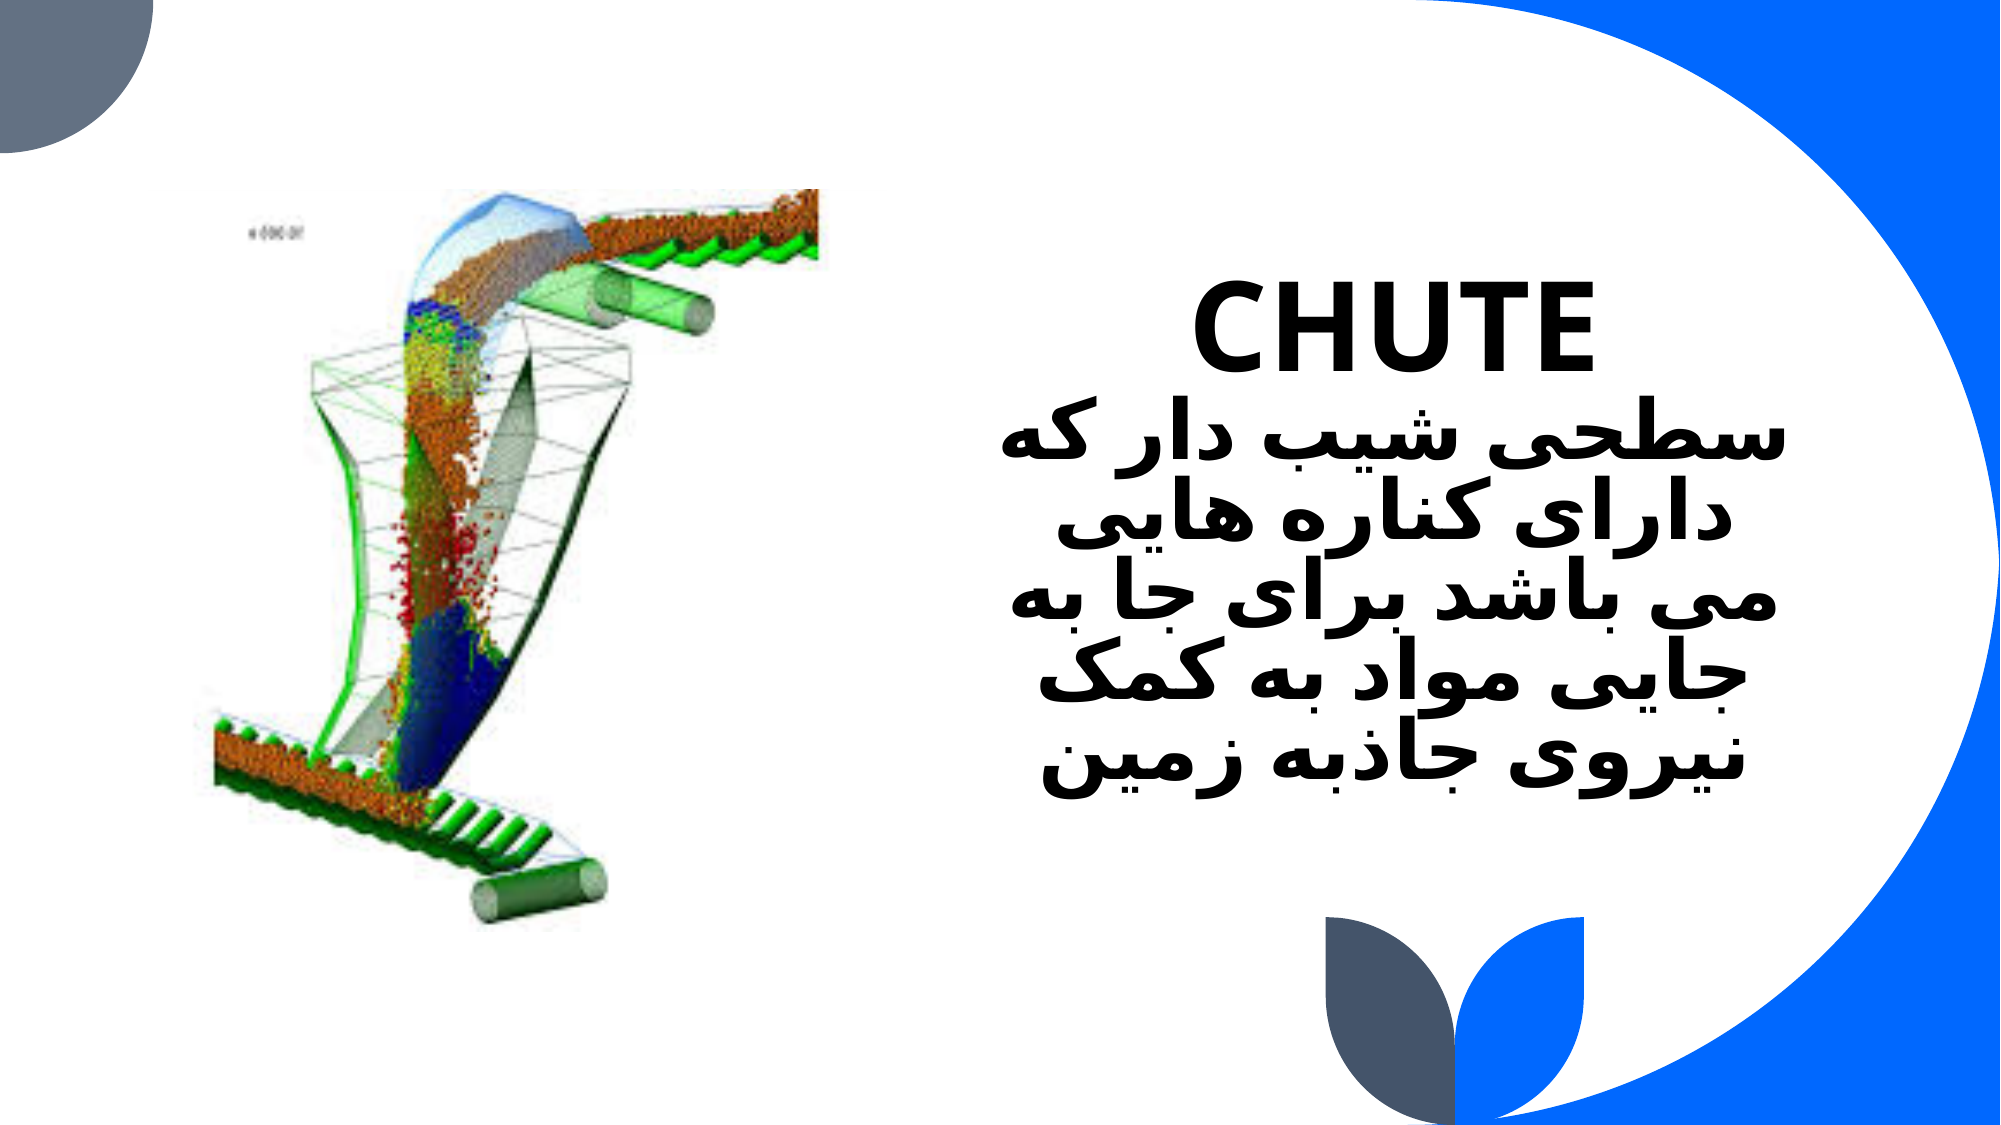

# CHUTE سطحی شیب دار که دارای کناره هایی می باشد برای جا به جایی مواد به کمک نیروی جاذبه زمین